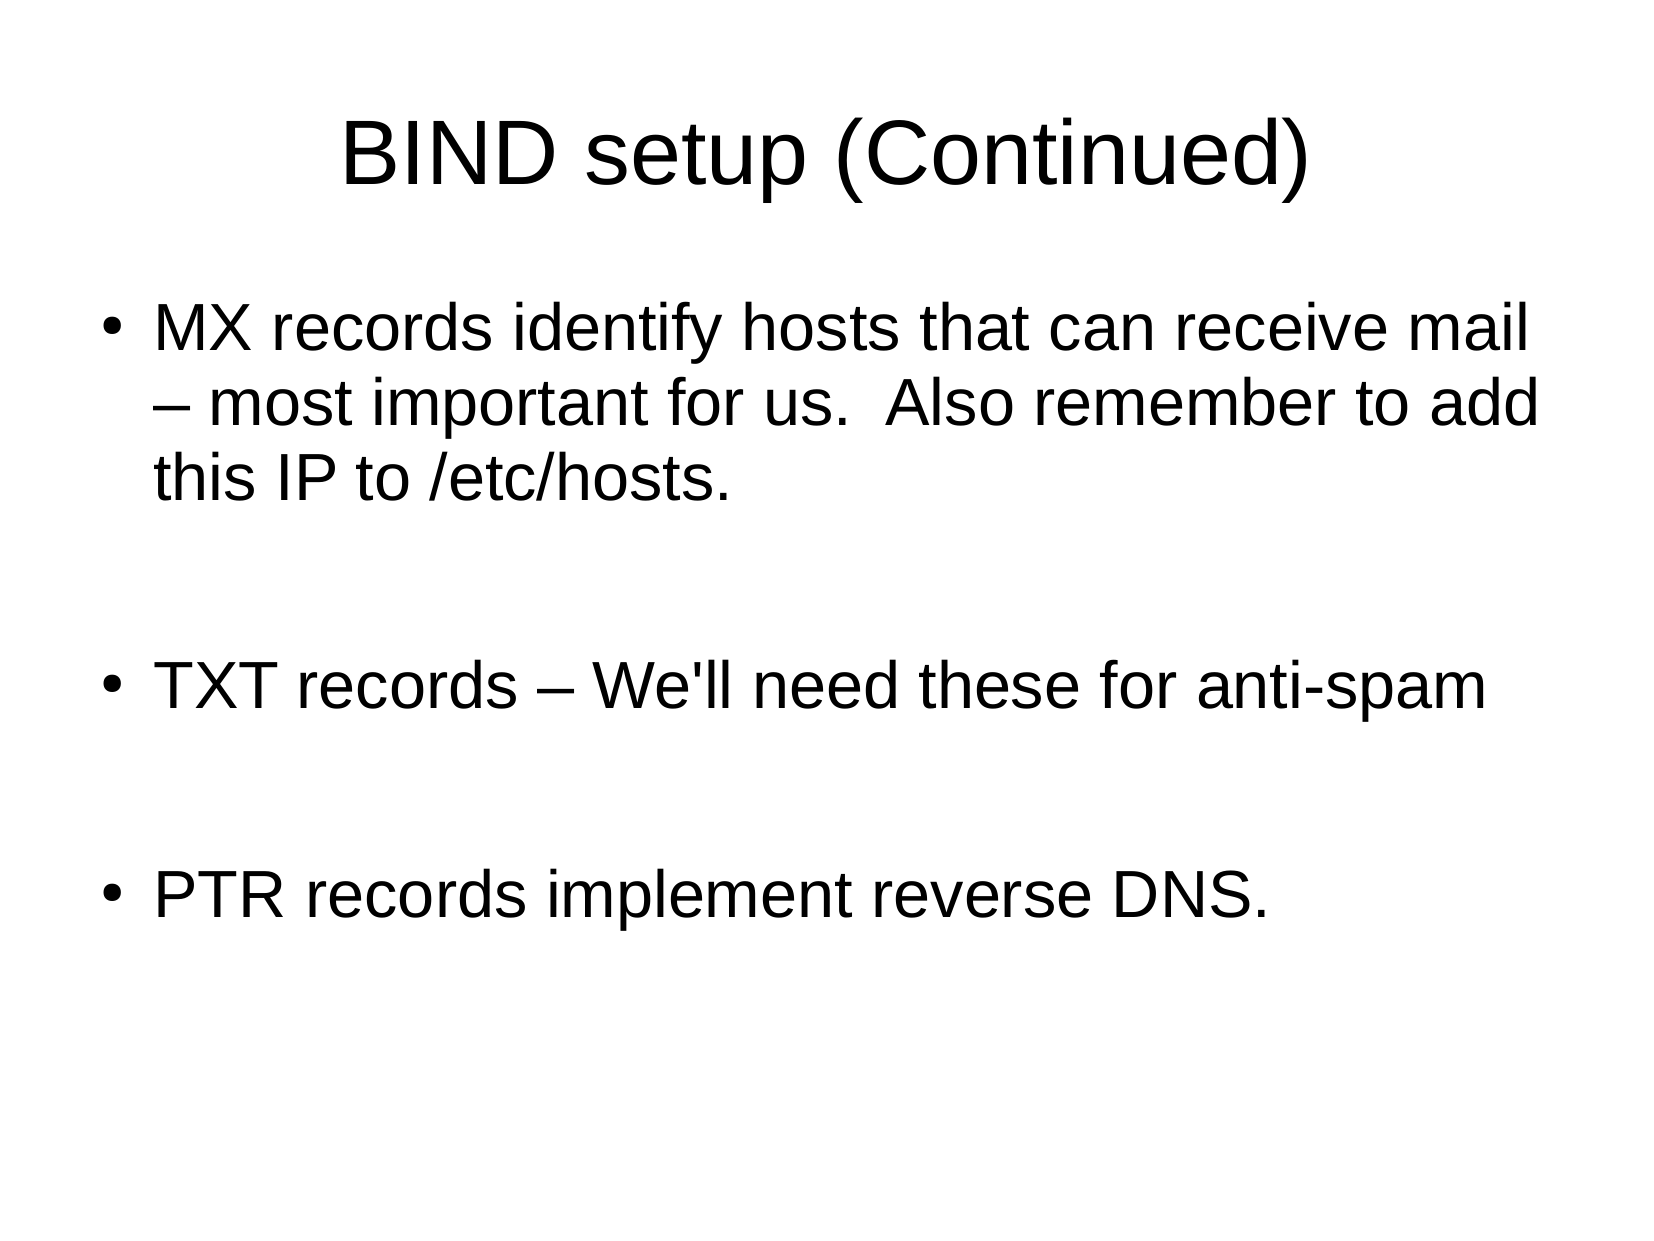

# BIND setup (Continued)
MX records identify hosts that can receive mail – most important for us. Also remember to add this IP to /etc/hosts.
TXT records – We'll need these for anti-spam
PTR records implement reverse DNS.